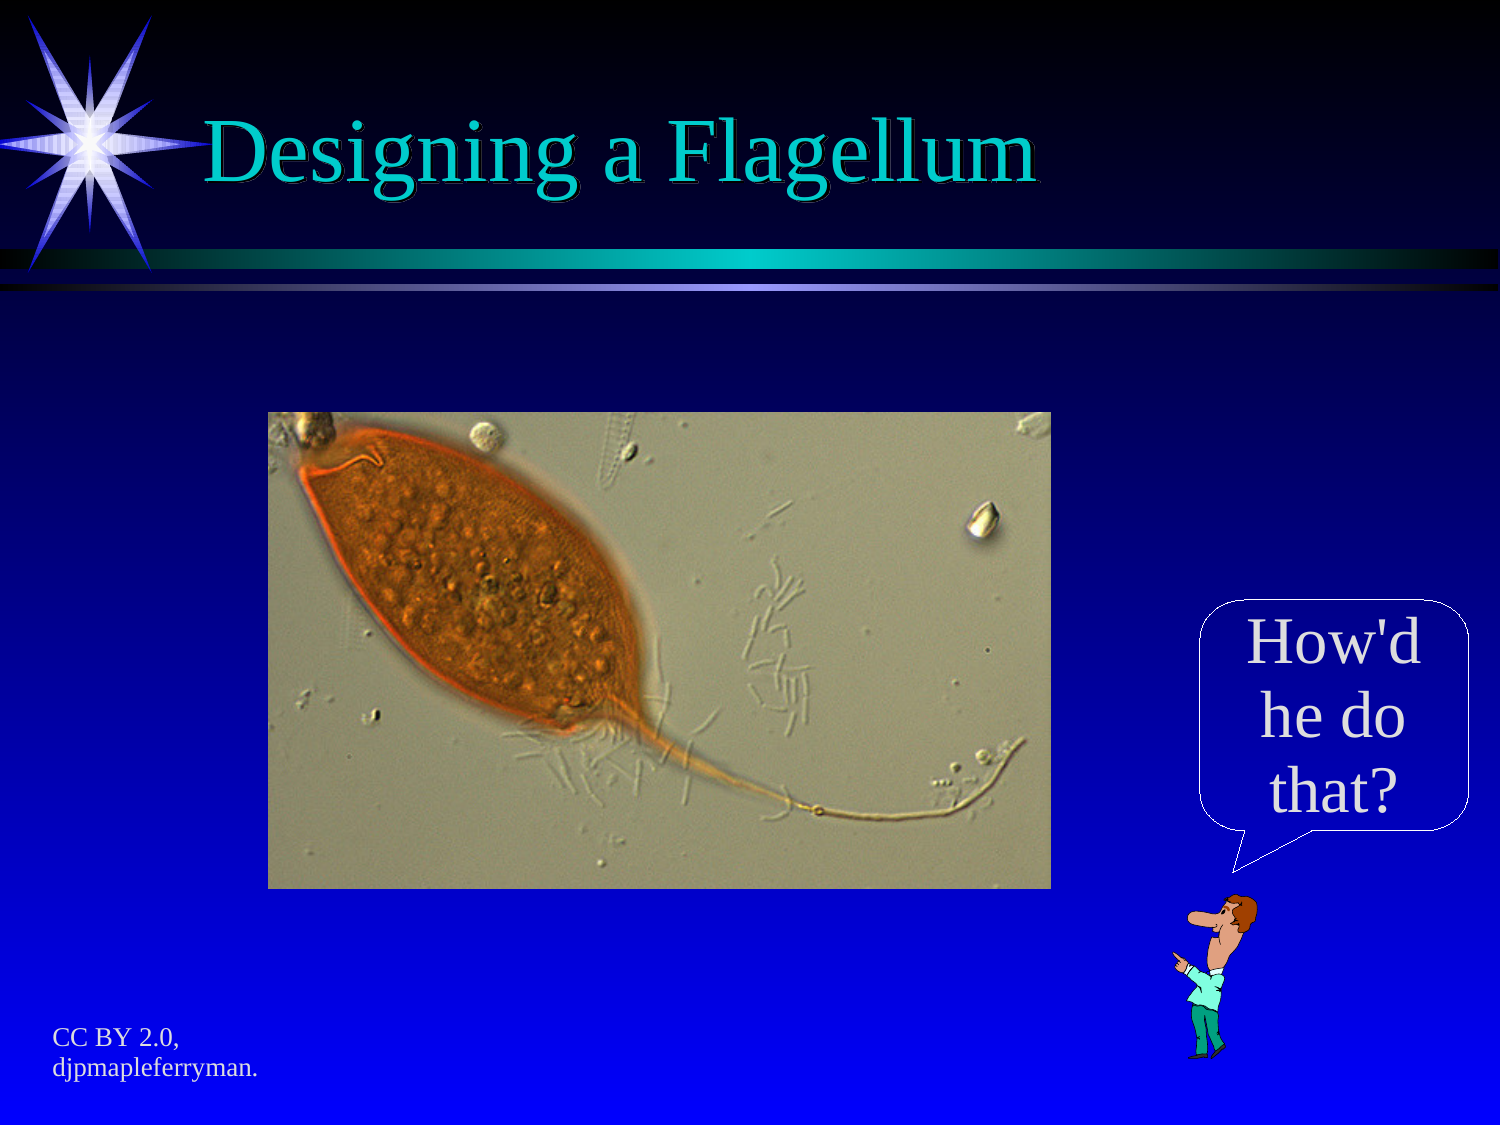

# Designing a Flagellum
How'd
he do that?
CC BY 2.0, djpmapleferryman.